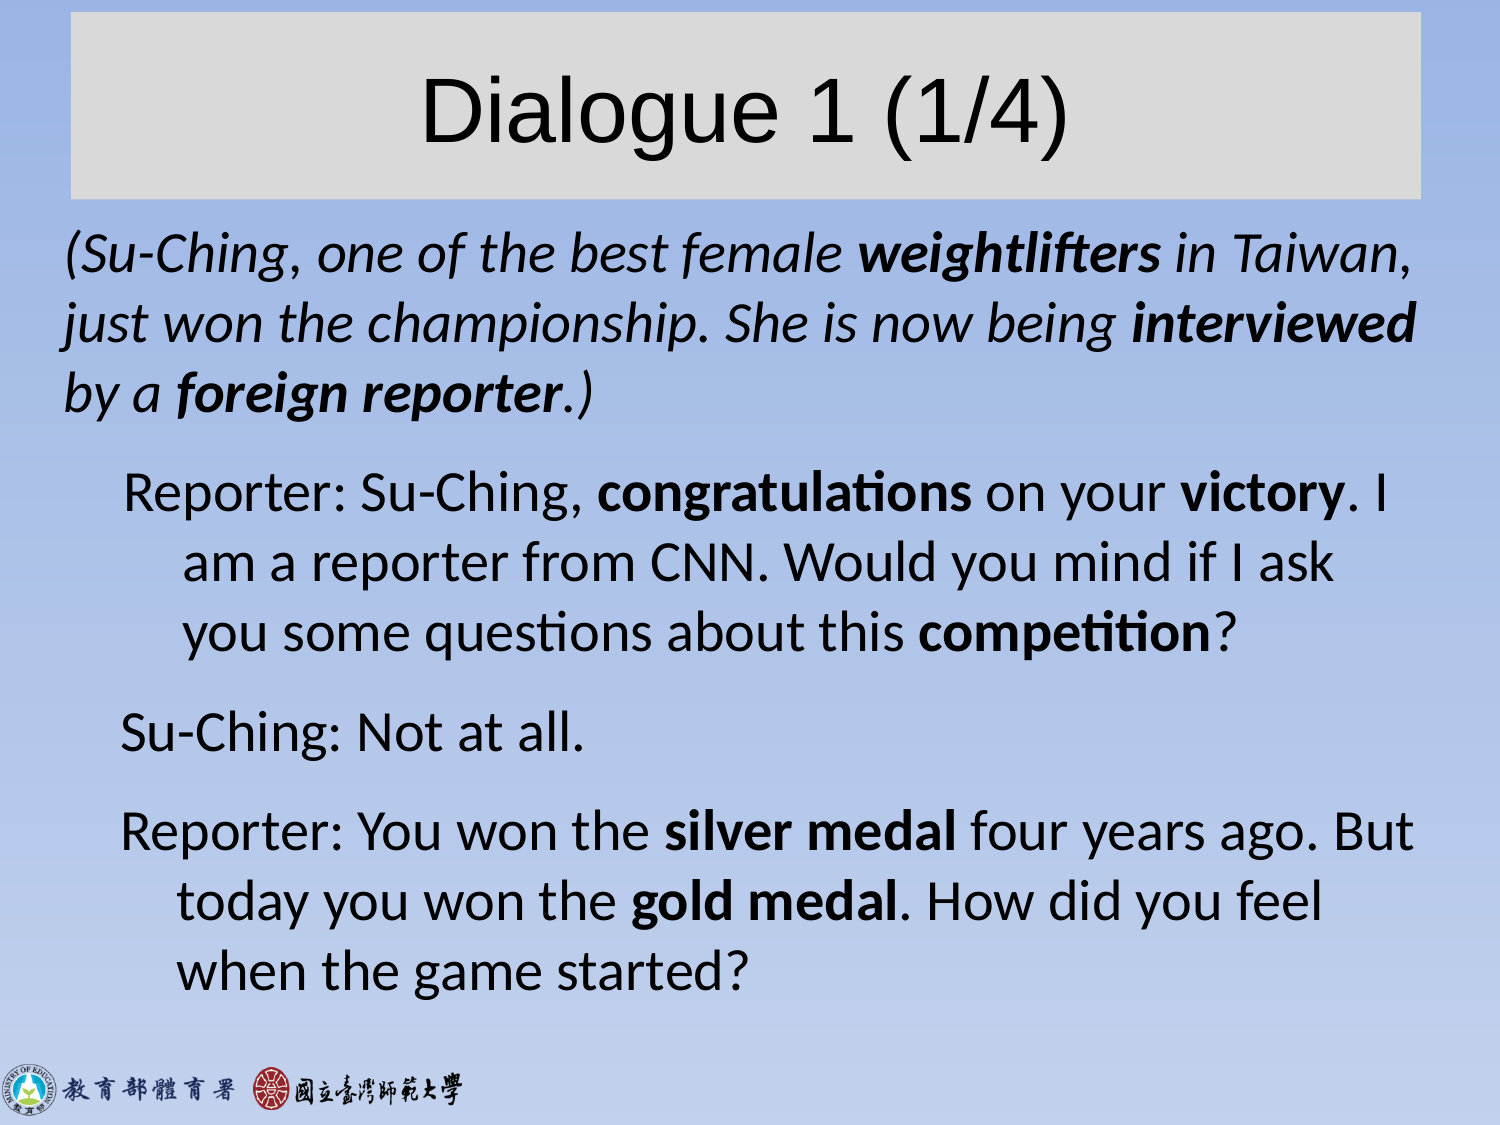

# Dialogue 1 (1/4)
| |
| --- |
(Su-Ching, one of the best female weightlifters in Taiwan, just won the championship. She is now being interviewed by a foreign reporter.)
Reporter: Su-Ching, congratulations on your victory. I am a reporter from CNN. Would you mind if I ask you some questions about this competition?
Su-Ching: Not at all.
Reporter: You won the silver medal four years ago. But today you won the gold medal. How did you feel when the game started?